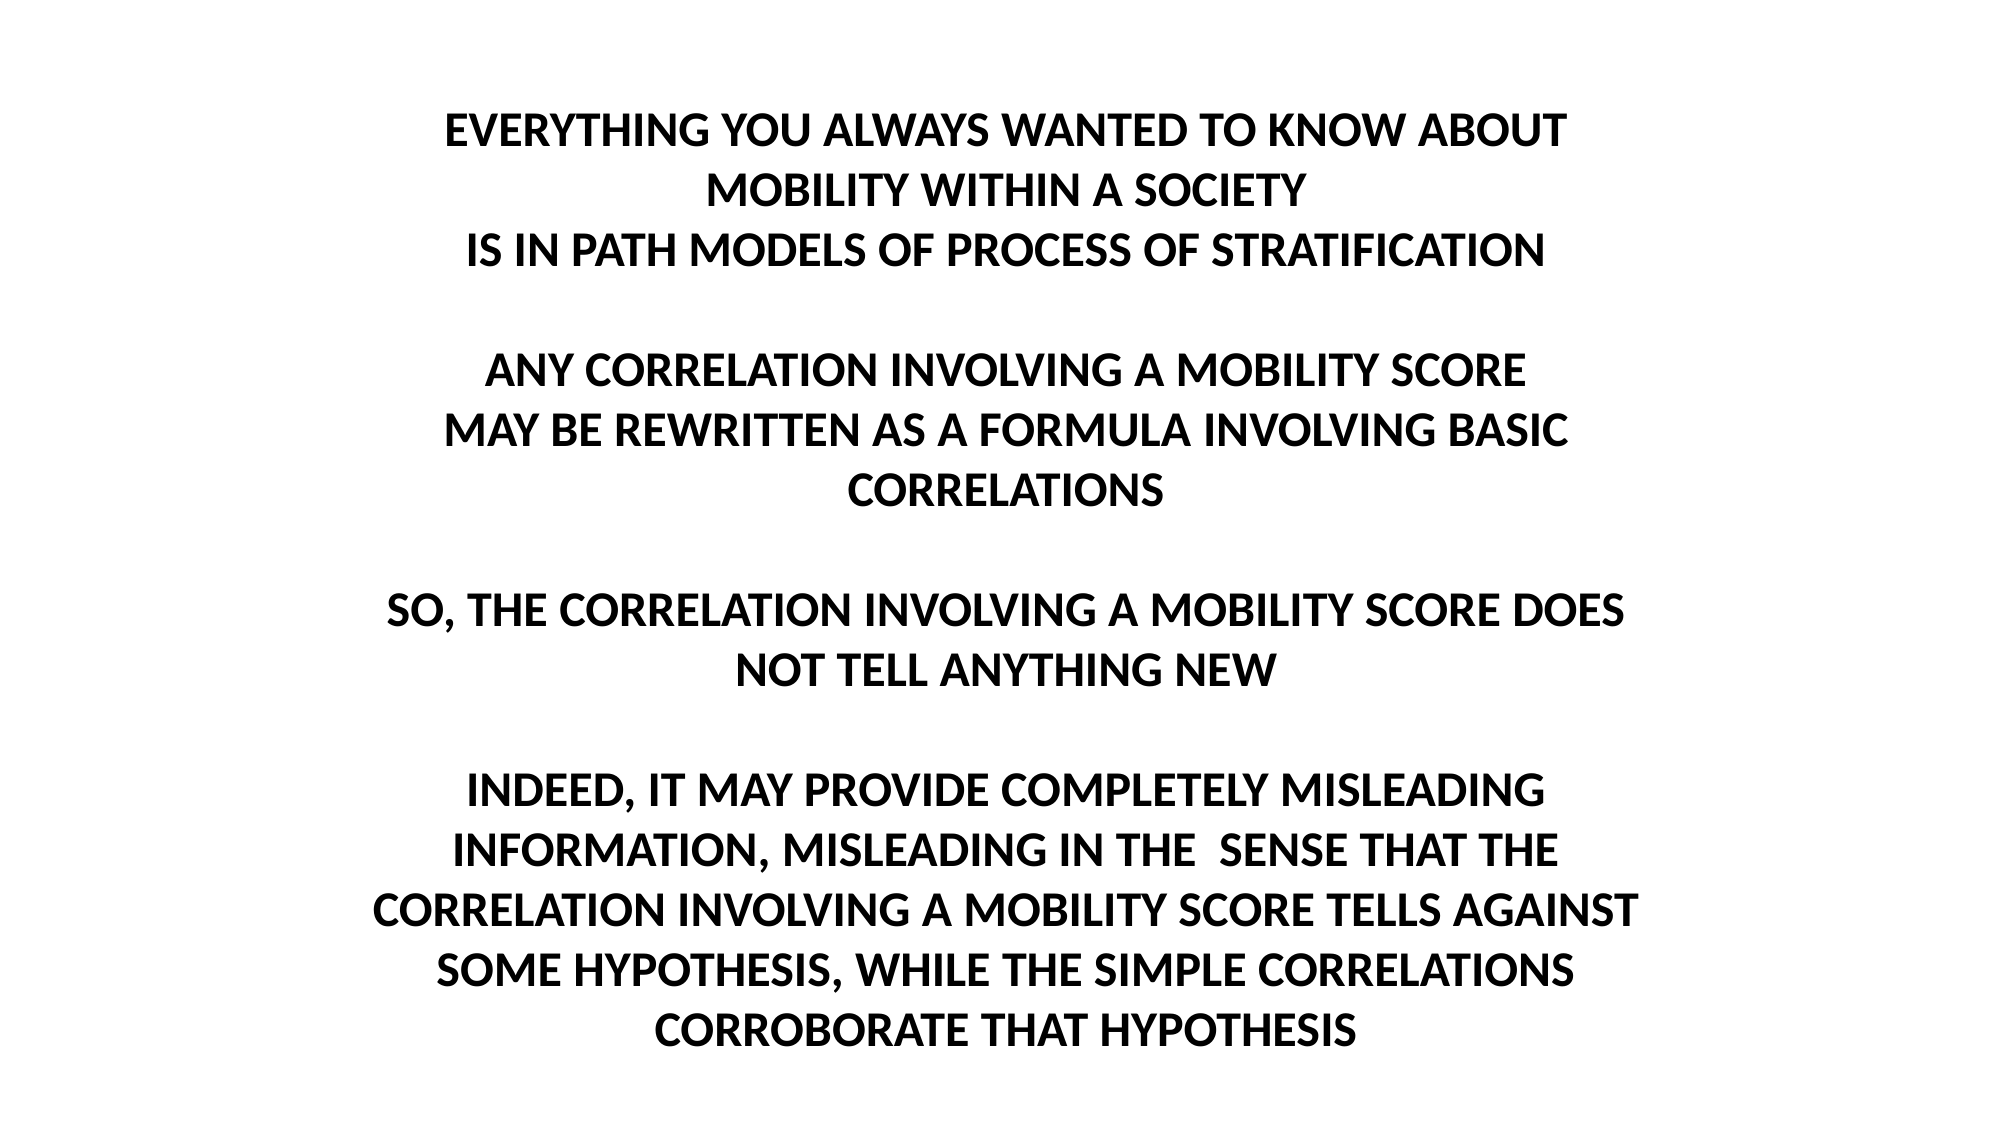

EVERYTHING YOU ALWAYS WANTED TO KNOW ABOUT MOBILITY WITHIN A SOCIETY
IS IN PATH MODELS OF PROCESS OF STRATIFICATION
ANY CORRELATION INVOLVING A MOBILITY SCORE
MAY BE REWRITTEN AS A FORMULA INVOLVING BASIC CORRELATIONS
SO, THE CORRELATION INVOLVING A MOBILITY SCORE DOES NOT TELL ANYTHING NEW
INDEED, IT MAY PROVIDE COMPLETELY MISLEADING INFORMATION, MISLEADING IN THE SENSE THAT THE CORRELATION INVOLVING A MOBILITY SCORE TELLS AGAINST SOME HYPOTHESIS, WHILE THE SIMPLE CORRELATIONS CORROBORATE THAT HYPOTHESIS